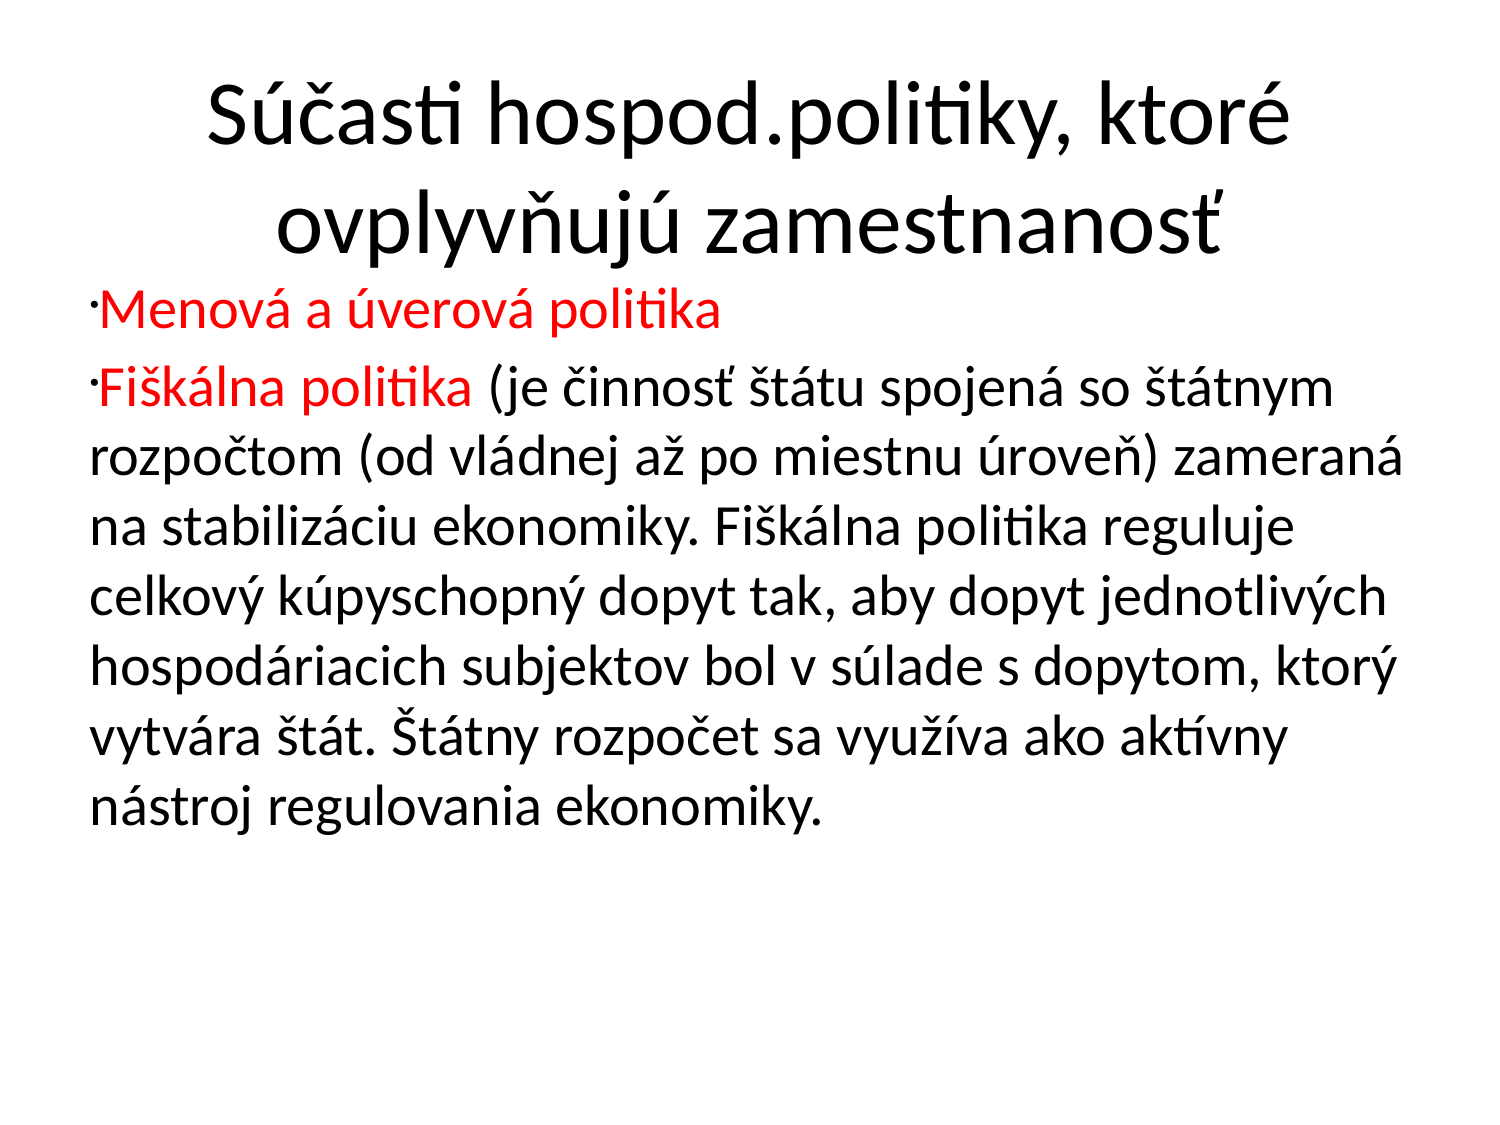

# Súčasti hospod.politiky, ktoré ovplyvňujú zamestnanosť
Menová a úverová politika
Fiškálna politika (je činnosť štátu spojená so štátnym rozpočtom (od vládnej až po miestnu úroveň) zameraná na stabilizáciu ekonomiky. Fiškálna politika reguluje celkový kúpyschopný dopyt tak, aby dopyt jednotlivých hospodáriacich subjektov bol v súlade s dopytom, ktorý vytvára štát. Štátny rozpočet sa využíva ako aktívny nástroj regulovania ekonomiky.